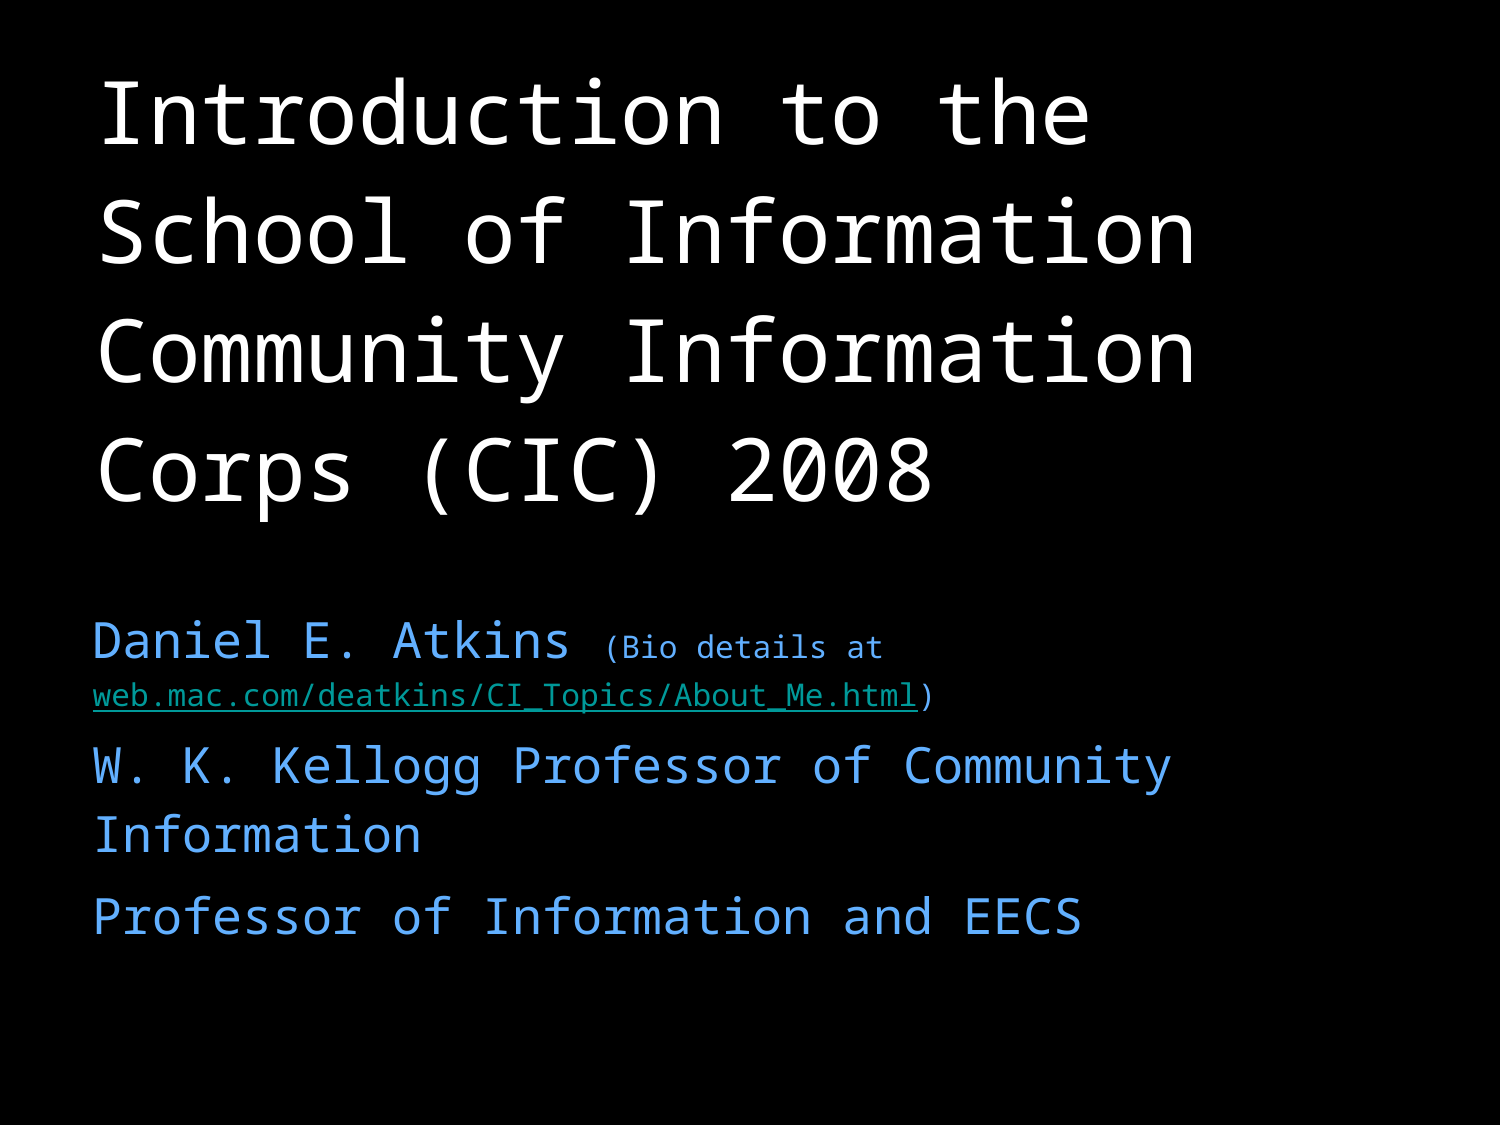

# Introduction to the School of Information Community Information Corps (CIC) 2008
Daniel E. Atkins (Bio details at web.mac.com/deatkins/CI_Topics/About_Me.html)
W. K. Kellogg Professor of Community Information
Professor of Information and EECS